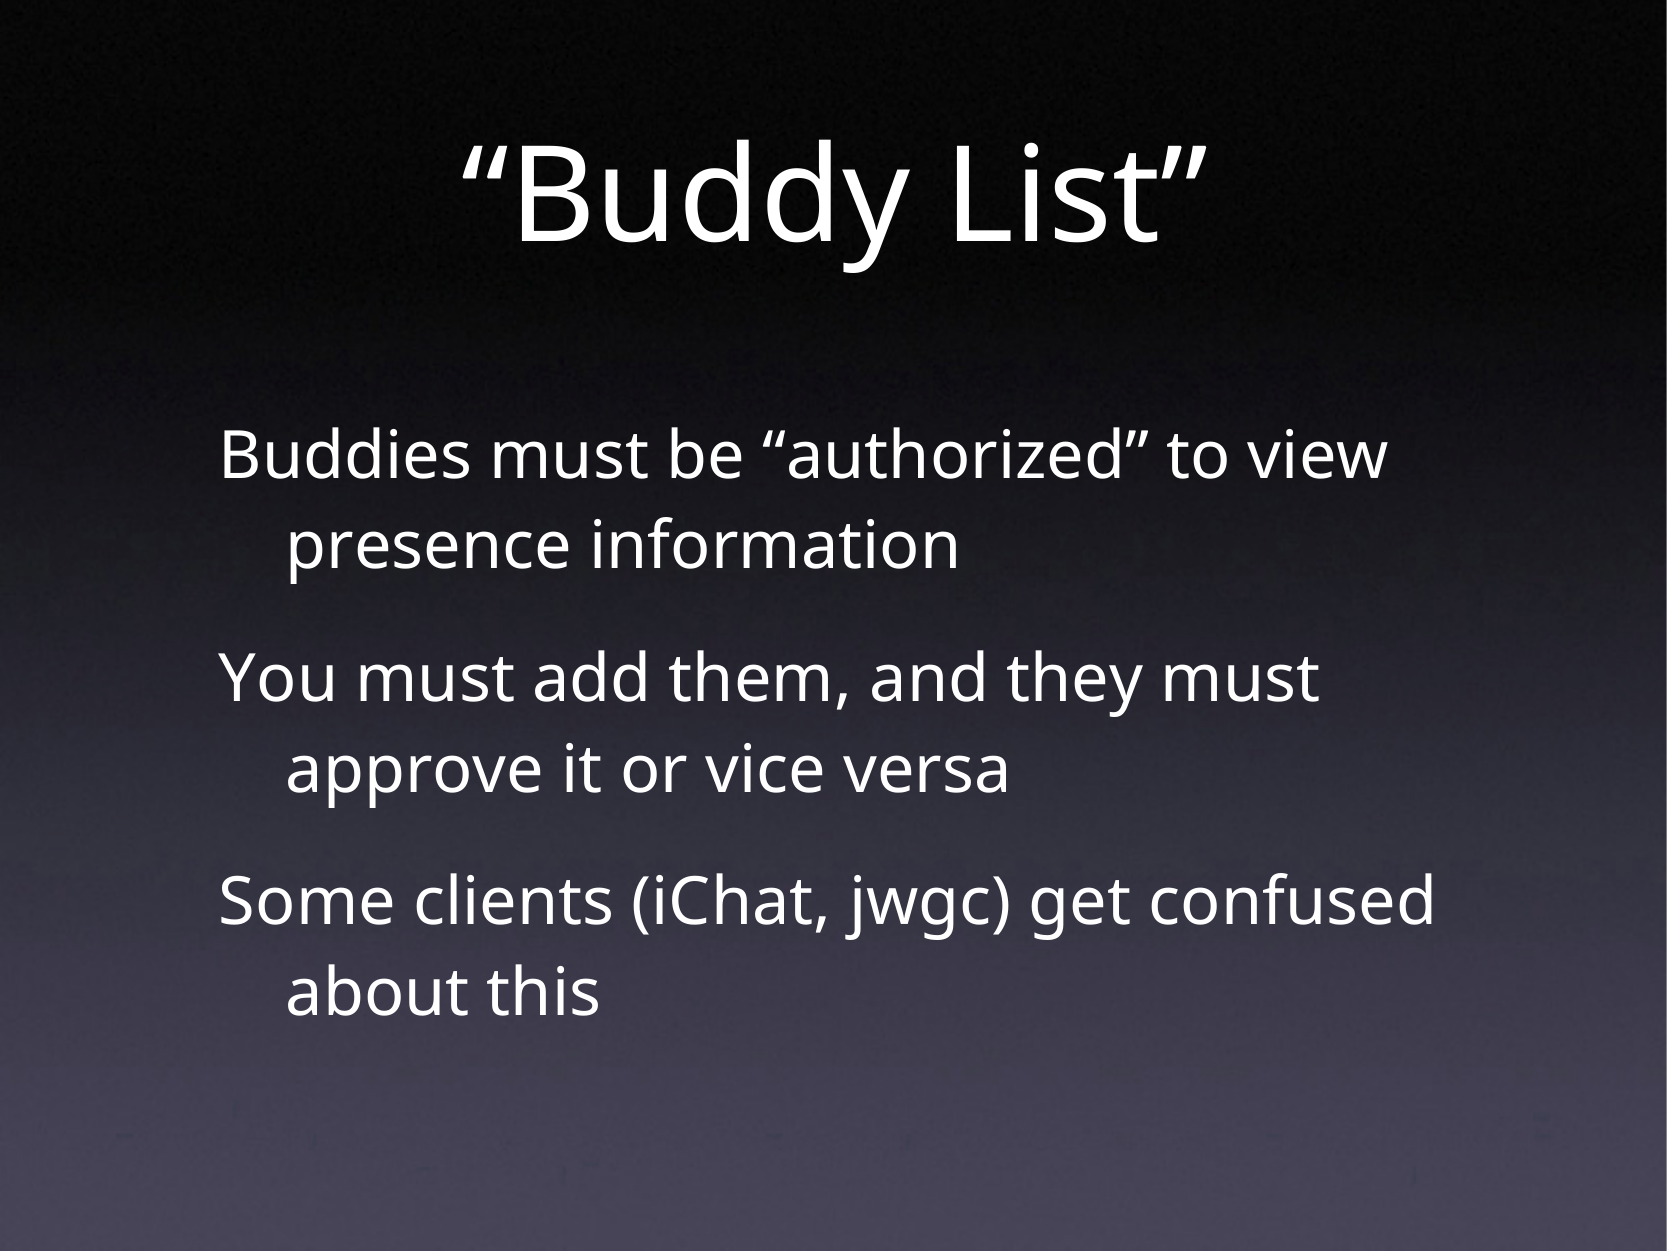

# “Buddy List”
Buddies must be “authorized” to view presence information
You must add them, and they must approve it or vice versa
Some clients (iChat, jwgc) get confused about this